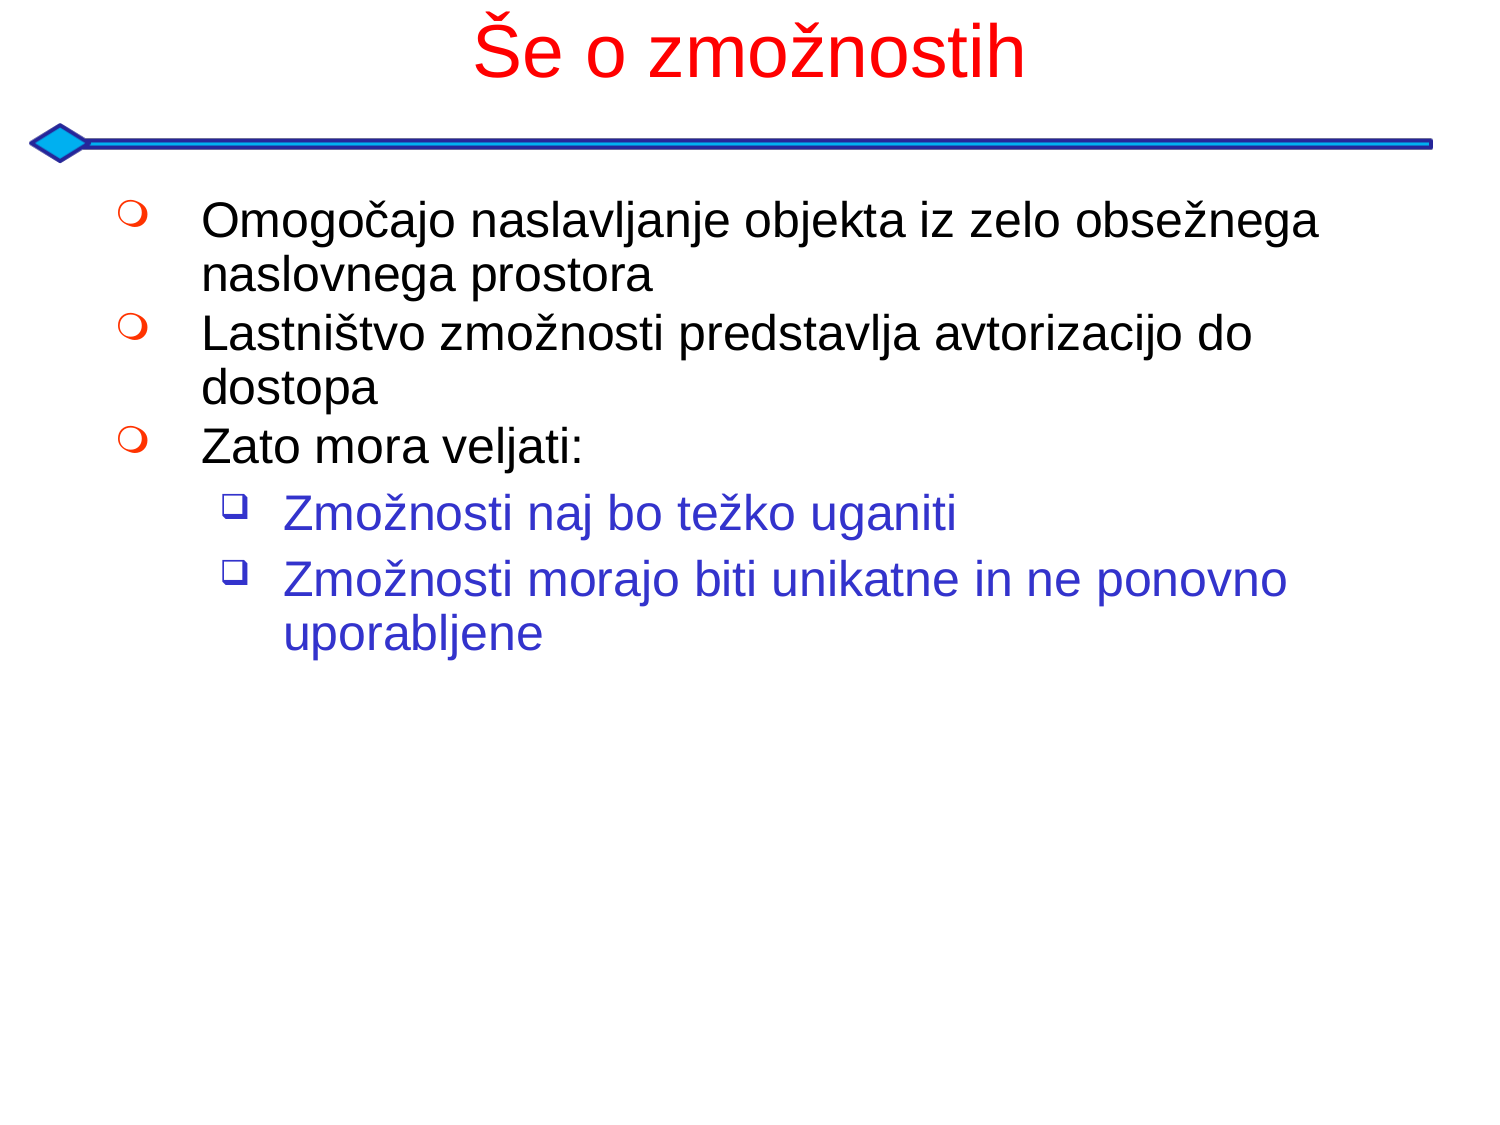

# Še o zmožnostih
Omogočajo naslavljanje objekta iz zelo obsežnega naslovnega prostora
Lastništvo zmožnosti predstavlja avtorizacijo do dostopa
Zato mora veljati:
Zmožnosti naj bo težko uganiti
Zmožnosti morajo biti unikatne in ne ponovno uporabljene